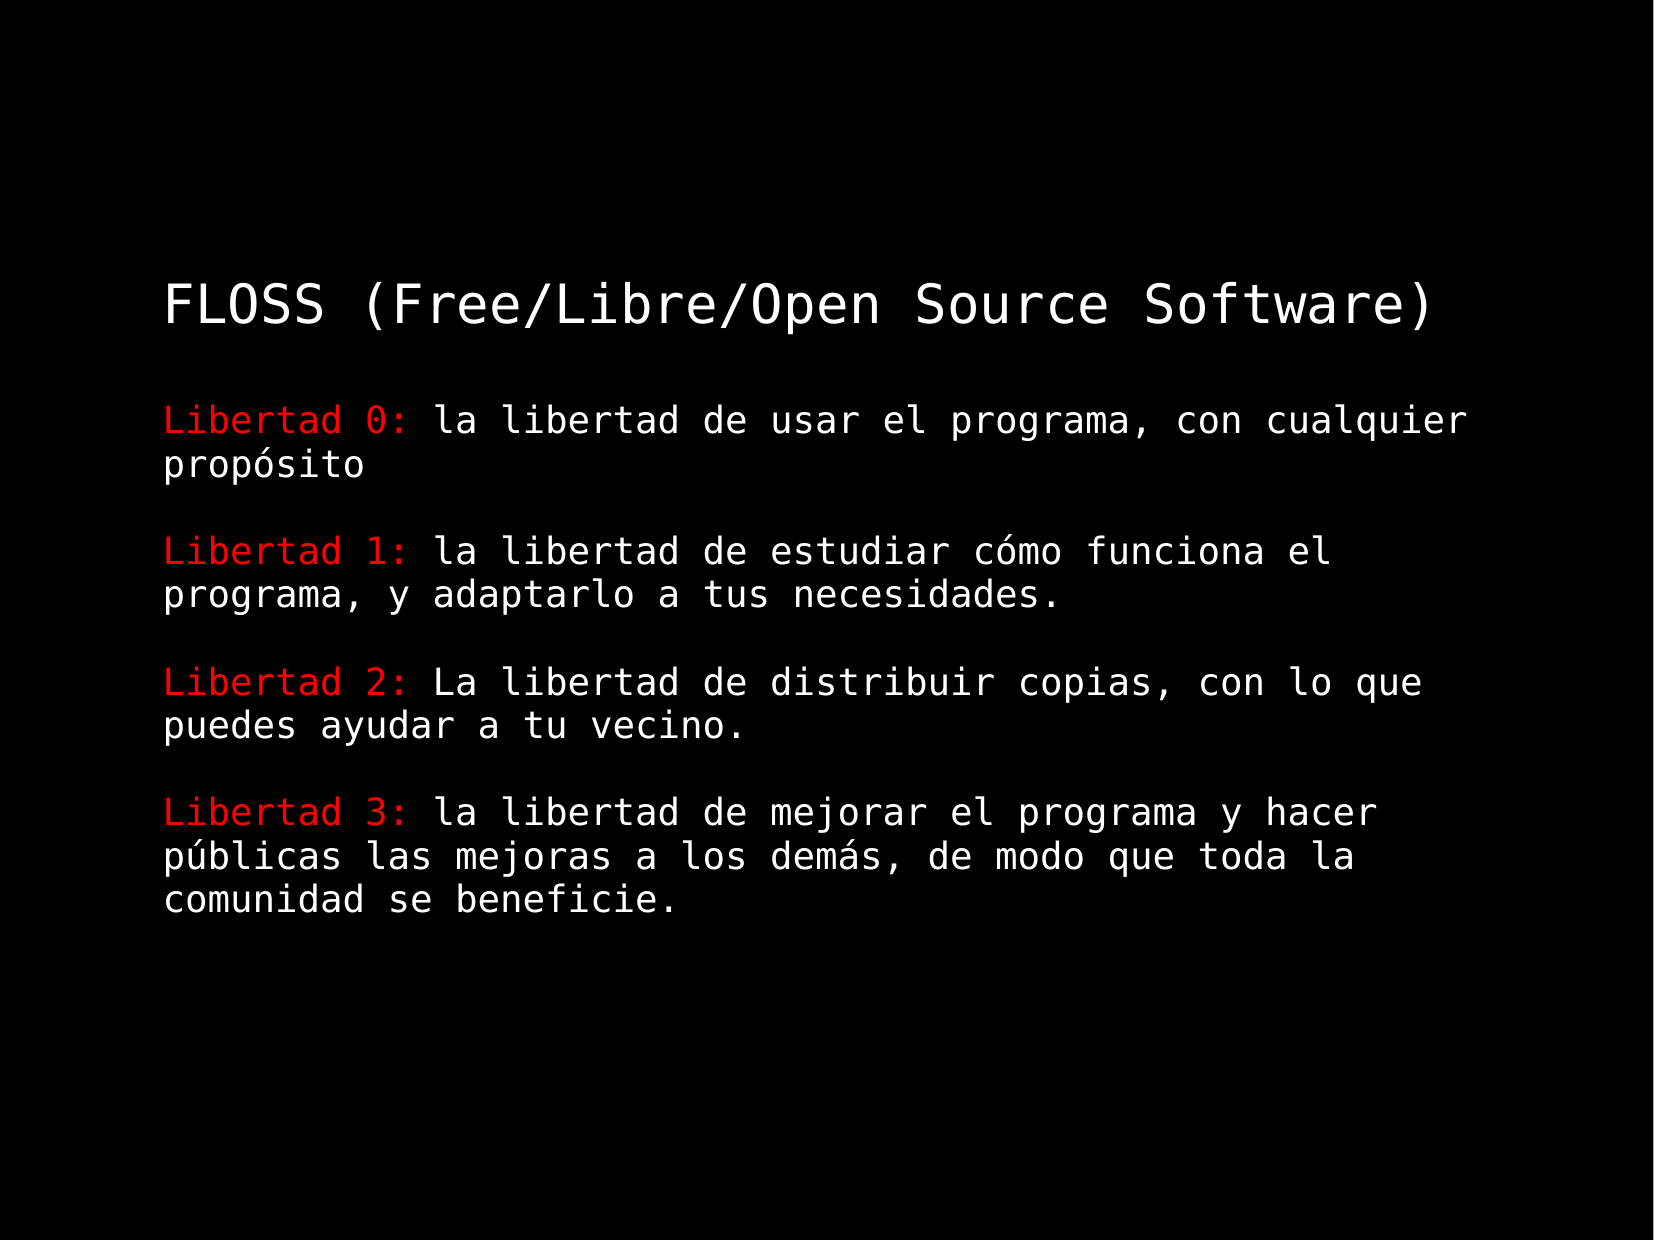

FLOSS (Free/Libre/Open Source Software)
Libertad 0: la libertad de usar el programa, con cualquier propósito
Libertad 1: la libertad de estudiar cómo funciona el programa, y adaptarlo a tus necesidades.
Libertad 2: La libertad de distribuir copias, con lo que puedes ayudar a tu vecino.
Libertad 3: la libertad de mejorar el programa y hacer públicas las mejoras a los demás, de modo que toda la comunidad se beneficie.